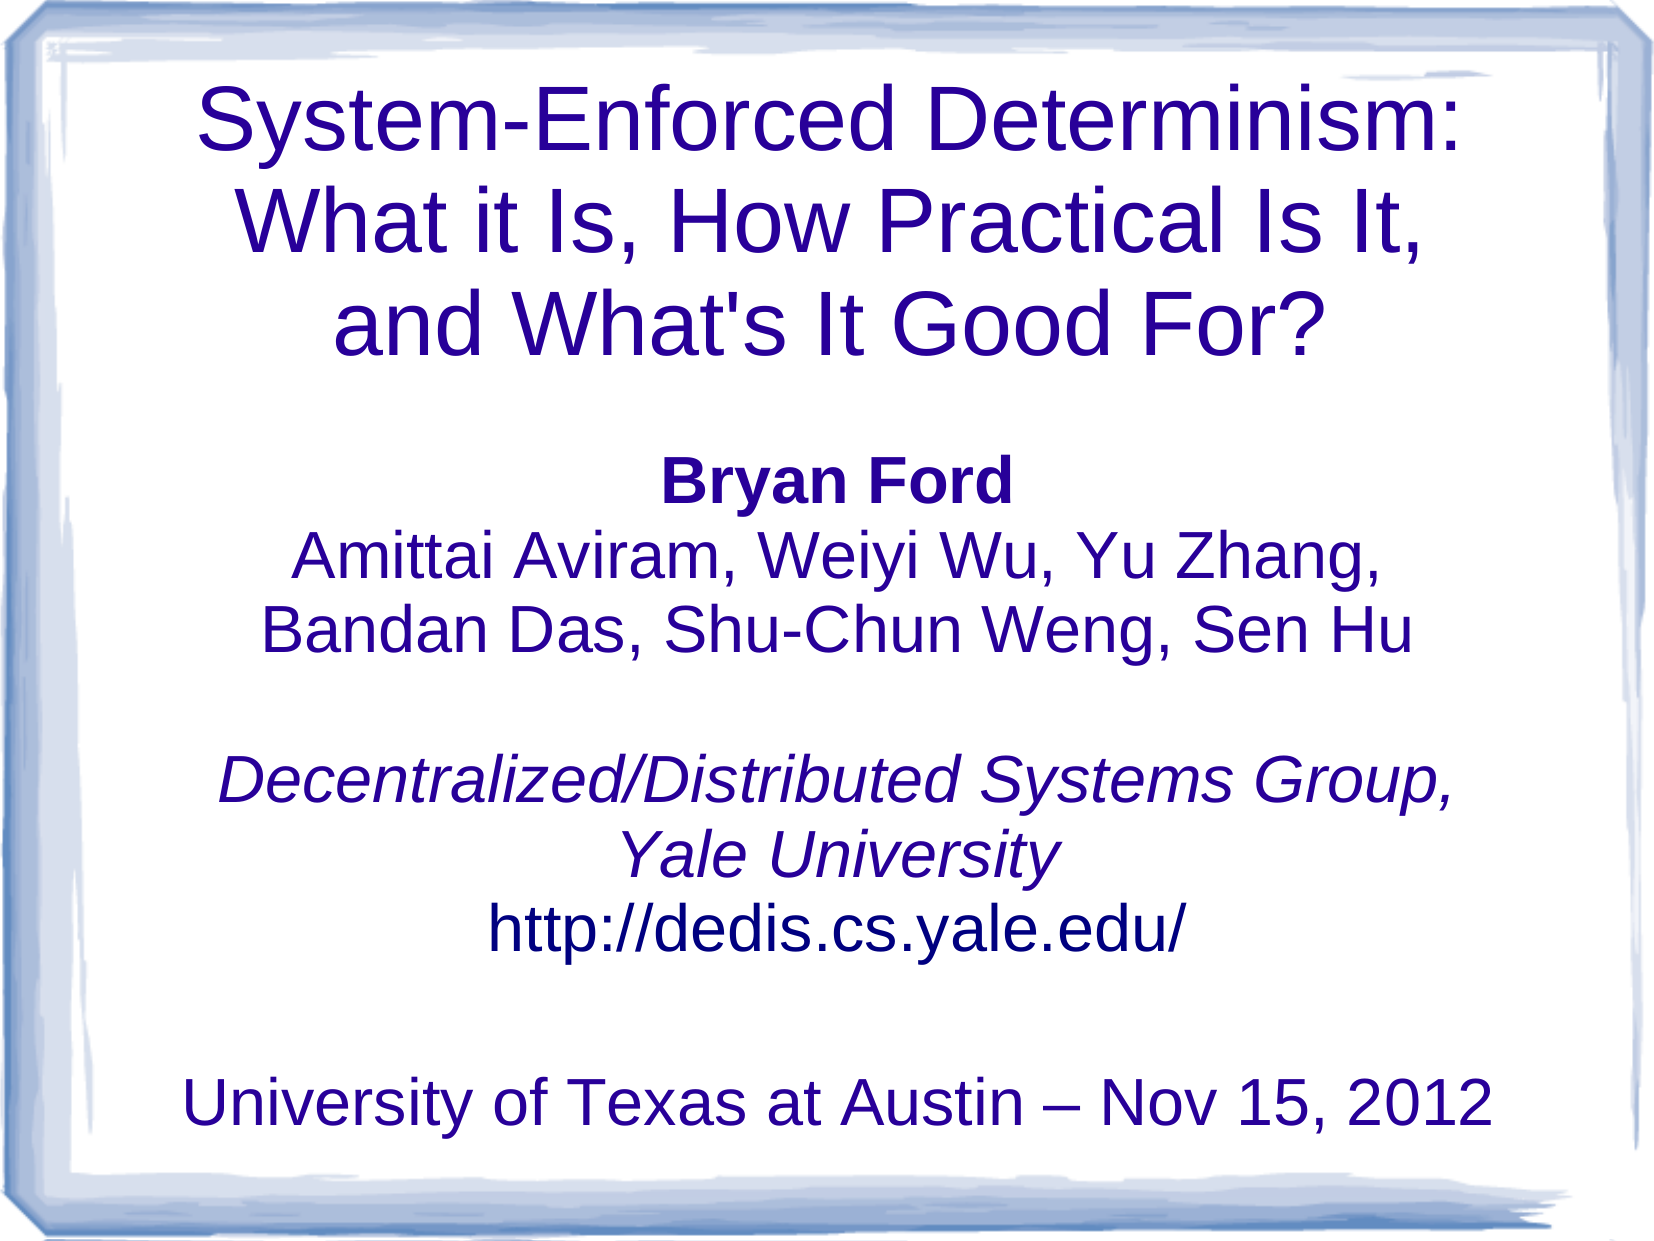

# System-Enforced Determinism: What it Is, How Practical Is It, and What's It Good For?
Bryan Ford
Amittai Aviram, Weiyi Wu, Yu Zhang,
Bandan Das, Shu-Chun Weng, Sen Hu
Decentralized/Distributed Systems Group,
Yale University
http://dedis.cs.yale.edu/
University of Texas at Austin – Nov 15, 2012